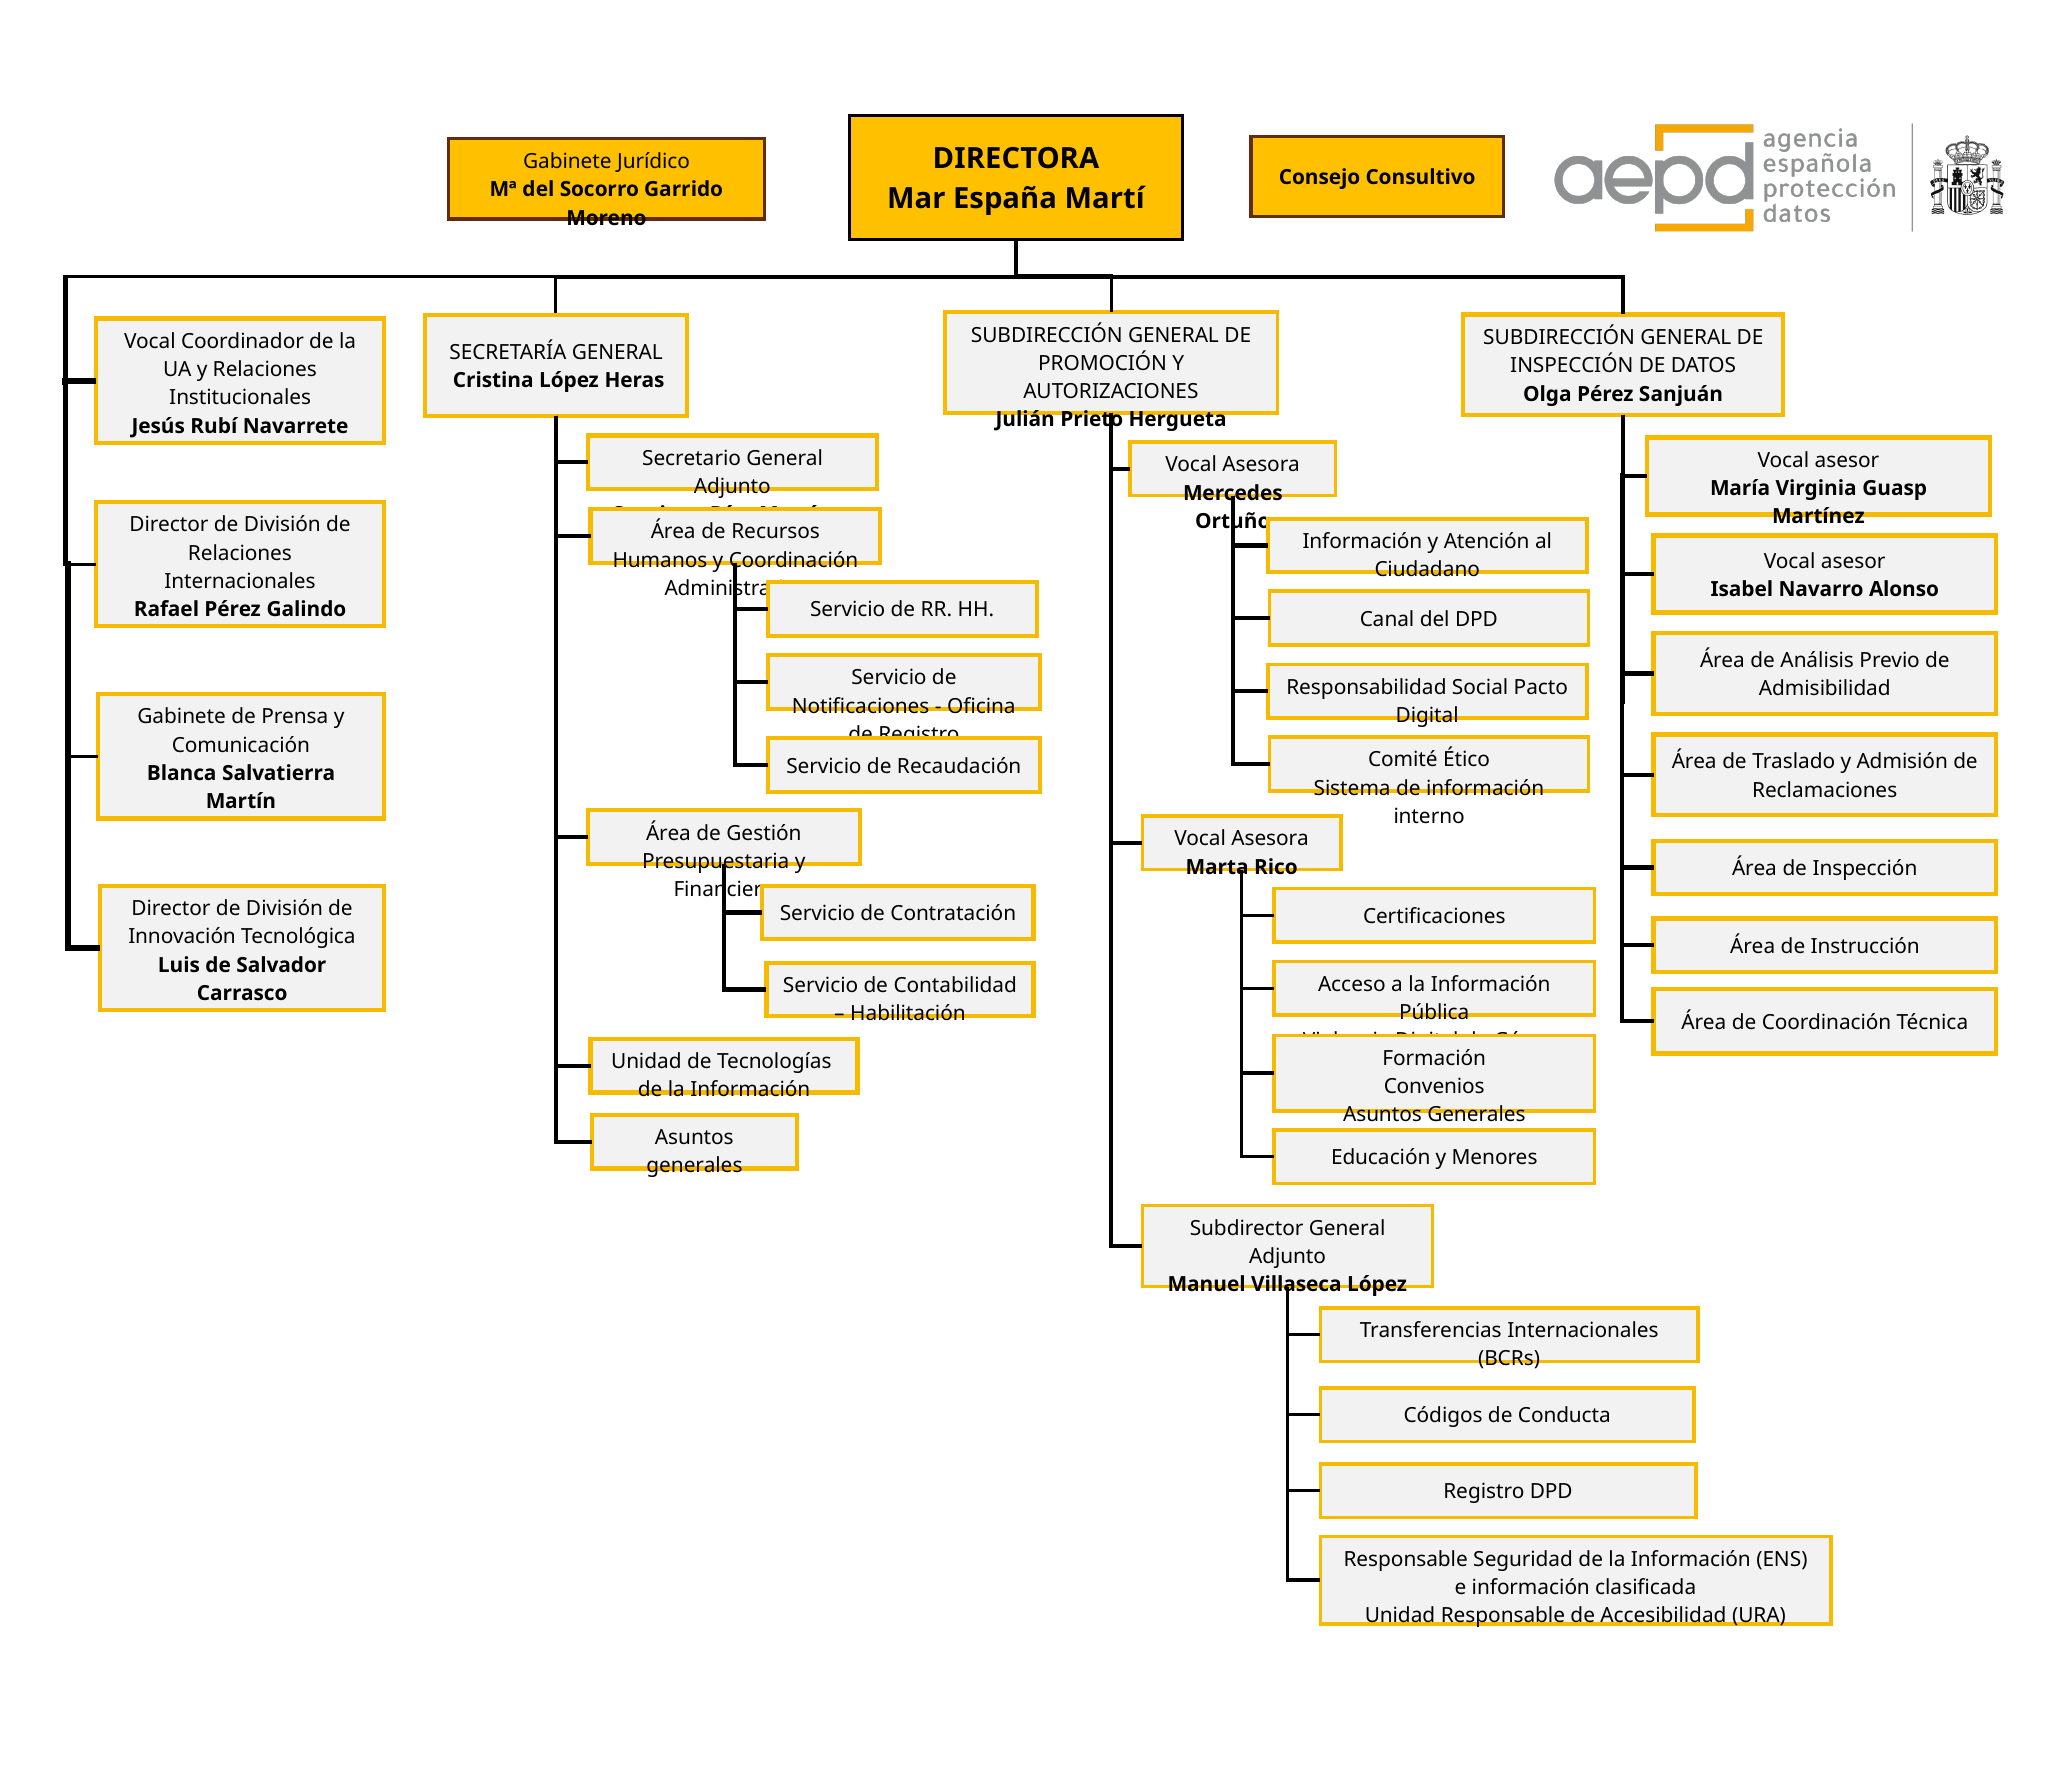

DIRECTORA
Mar España Martí
Consejo Consultivo
Gabinete Jurídico
Mª del Socorro Garrido Moreno
Vocal Coordinador de la UA y Relaciones Institucionales
Jesús Rubí Navarrete
Director de División de Relaciones Internacionales
Rafael Pérez Galindo
Gabinete de Prensa y Comunicación
Blanca Salvatierra Martín
Director de División de Innovación Tecnológica
Luis de Salvador Carrasco
SUBDIRECCIÓN GENERAL DE PROMOCIÓN Y AUTORIZACIONES
Julián Prieto Hergueta
Vocal Asesora
Mercedes Ortuño
Información y Atención al Ciudadano
Canal del DPD
Responsabilidad Social Pacto Digital
Comité Ético
Sistema de información interno
Vocal Asesora
Marta Rico
Certificaciones
Acceso a la Información Pública
Violencia Digital de Género
Formación
Convenios
Asuntos Generales
Educación y Menores
Subdirector General Adjunto
Manuel Villaseca López
Transferencias Internacionales (BCRs)
Códigos de Conducta
Registro DPD
Responsable Seguridad de la Información (ENS) e información clasificada
Unidad Responsable de Accesibilidad (URA)
SUBDIRECCIÓN GENERAL DE INSPECCIÓN DE DATOS
Olga Pérez Sanjuán
Vocal asesor
María Virginia Guasp Martínez
Vocal asesor
Isabel Navarro Alonso
Área de Análisis Previo de Admisibilidad
Área de Traslado y Admisión de Reclamaciones
Área de Inspección
Área de Instrucción
Área de Coordinación Técnica
SECRETARÍA GENERAL
 Cristina López Heras
Secretario General Adjunto
Santiago Díez Martínez
Área de Recursos Humanos y Coordinación Administrativa
Servicio de RR. HH.
Servicio de Notificaciones - Oficina de Registro
Servicio de Recaudación
Área de Gestión Presupuestaria y Financiera
Servicio de Contratación
Servicio de Contabilidad – Habilitación
Unidad de Tecnologías
de la Información
Asuntos generales